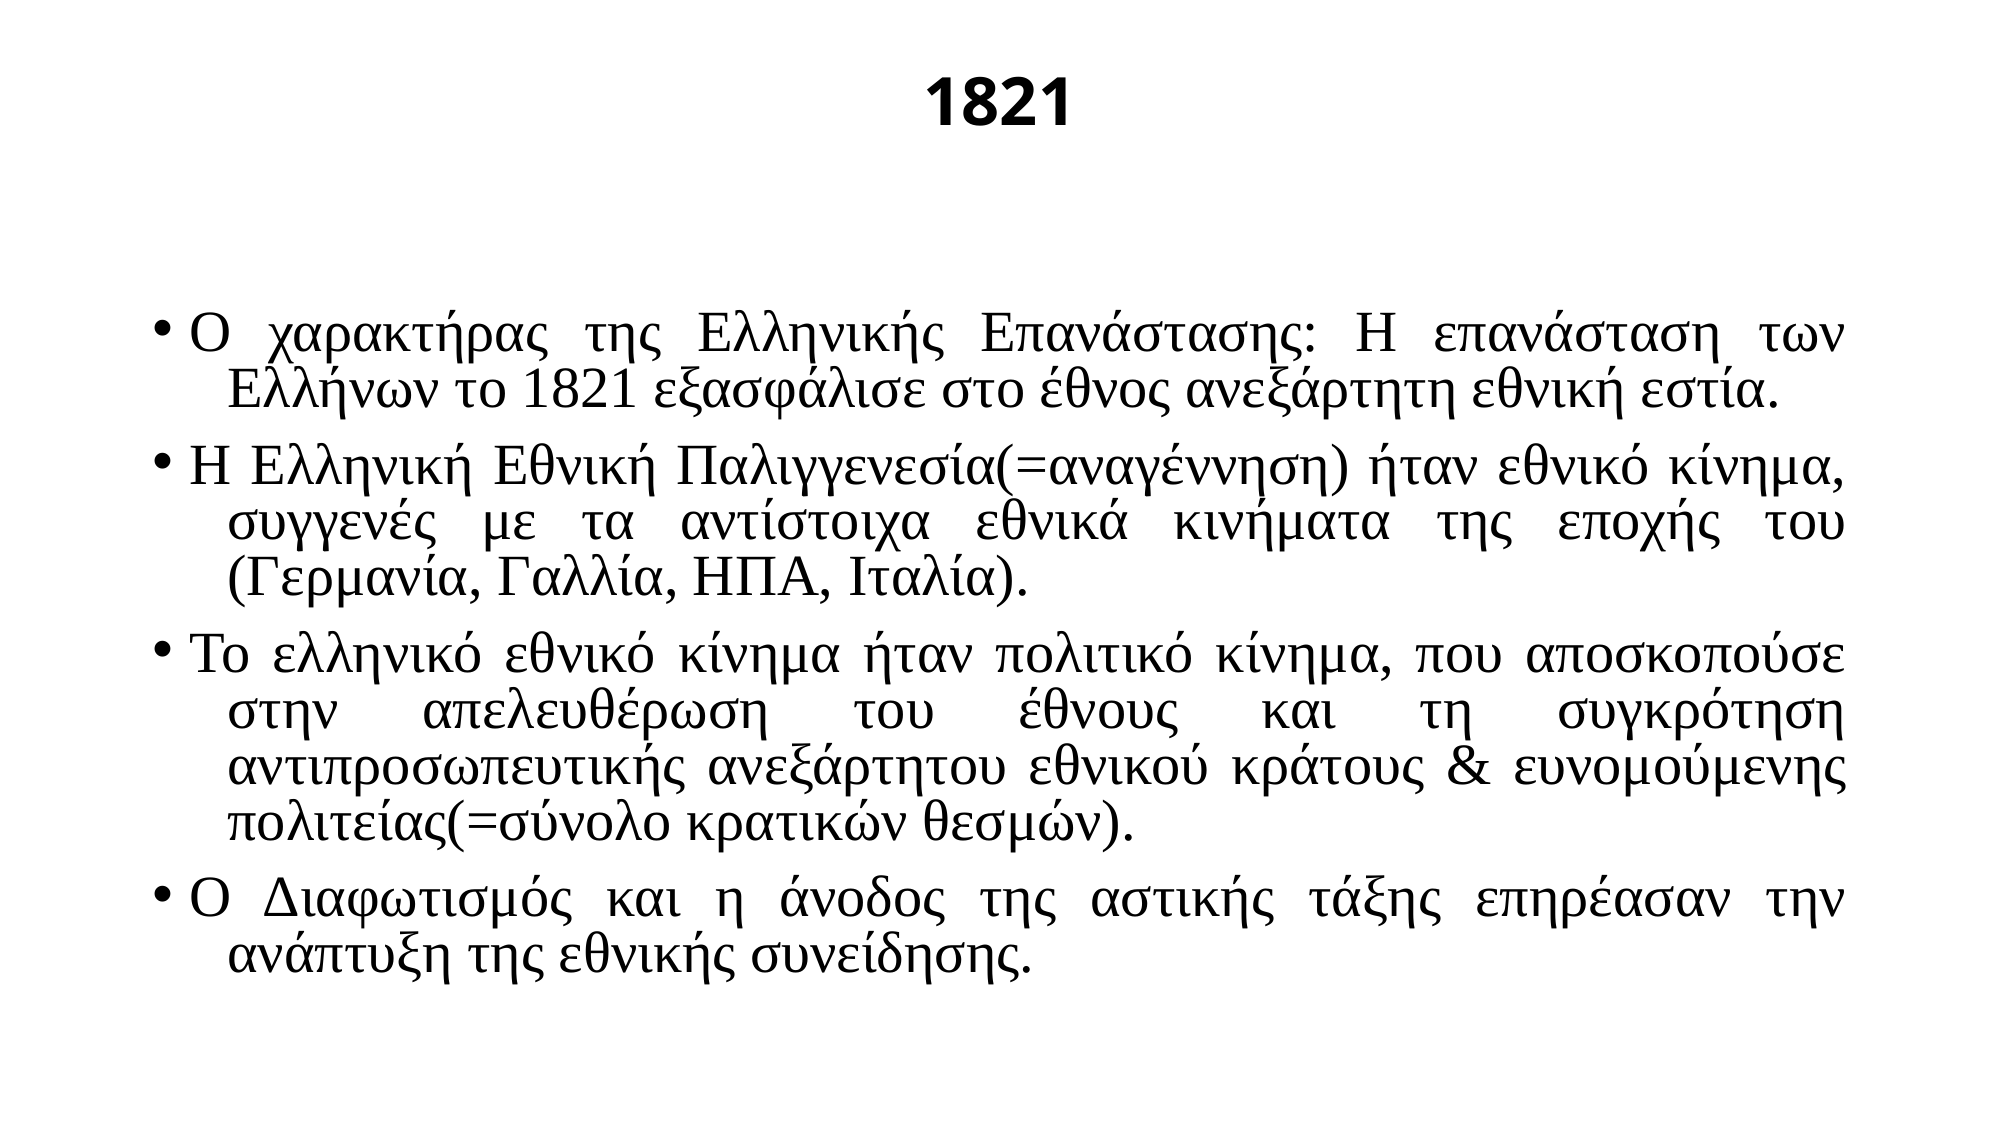

# 1821
Ο χαρακτήρας της Ελληνικής Επανάστασης: Η επανάσταση των Ελλήνων το 1821 εξασφάλισε στο έθνος ανεξάρτητη εθνική εστία.
Η Ελληνική Εθνική Παλιγγενεσία(=αναγέννηση) ήταν εθνικό κίνημα, συγγενές με τα αντίστοιχα εθνικά κινήματα της εποχής του (Γερμανία, Γαλλία, ΗΠΑ, Ιταλία).
Το ελληνικό εθνικό κίνημα ήταν πολιτικό κίνημα, που αποσκοπούσε στην απελευθέρωση του έθνους και τη συγκρότηση αντιπροσωπευτικής ανεξάρτητου εθνικού κράτους & ευνομούμενης πολιτείας(=σύνολο κρατικών θεσμών).
Ο Διαφωτισμός και η άνοδος της αστικής τάξης επηρέασαν την ανάπτυξη της εθνικής συνείδησης.